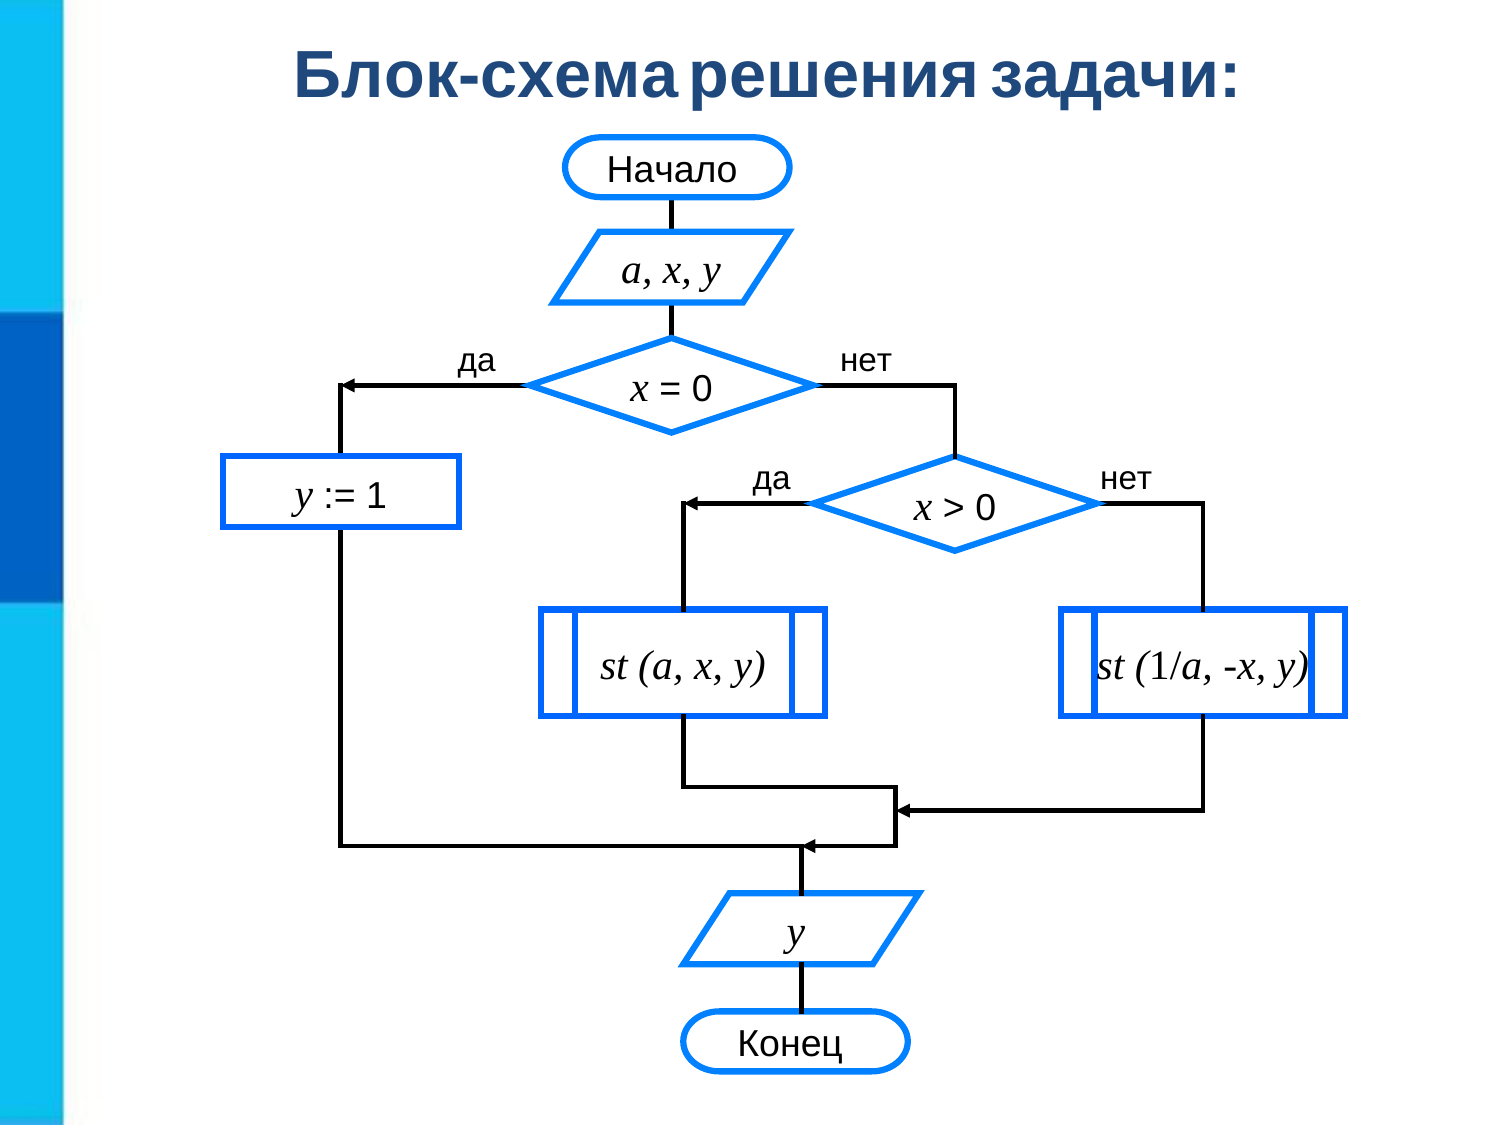

Блок-схема решения задачи:
Начало
a, x, y
да
x = 0
нет
y := 1
да
x > 0
нет
st (a, x, y)
st (1/a, -x, y)
y
Конец